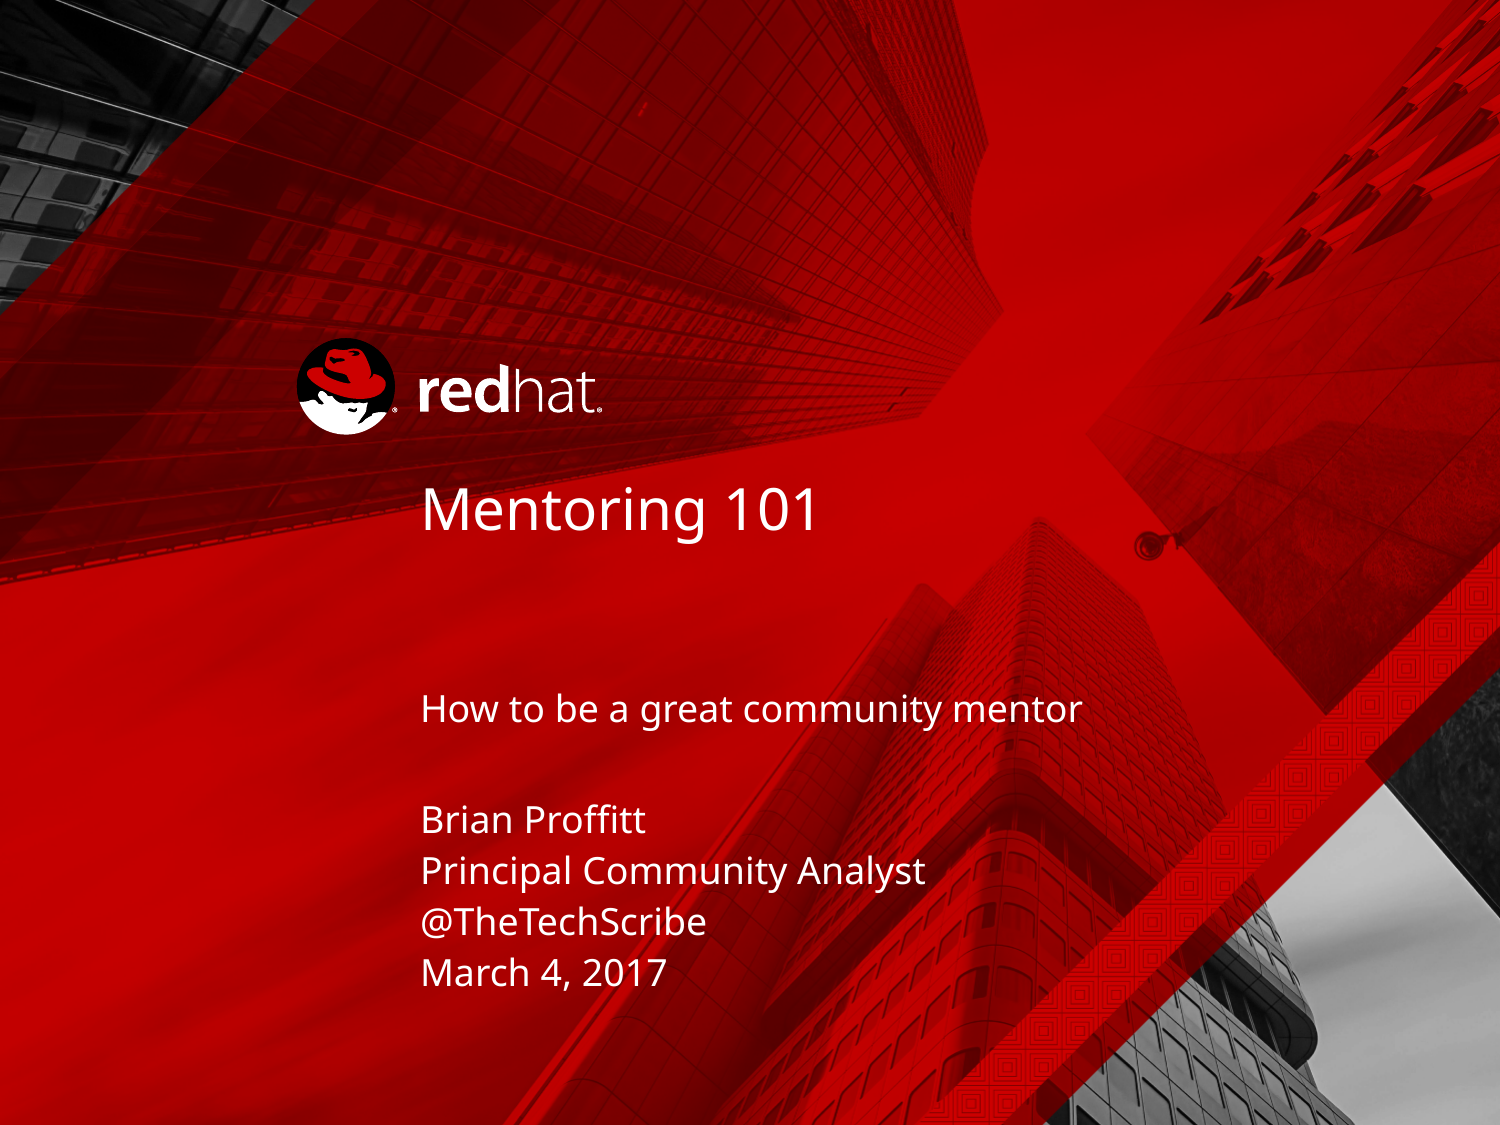

# Mentoring 101
How to be a great community mentor
Brian Proffitt
Principal Community Analyst
@TheTechScribe
March 4, 2017